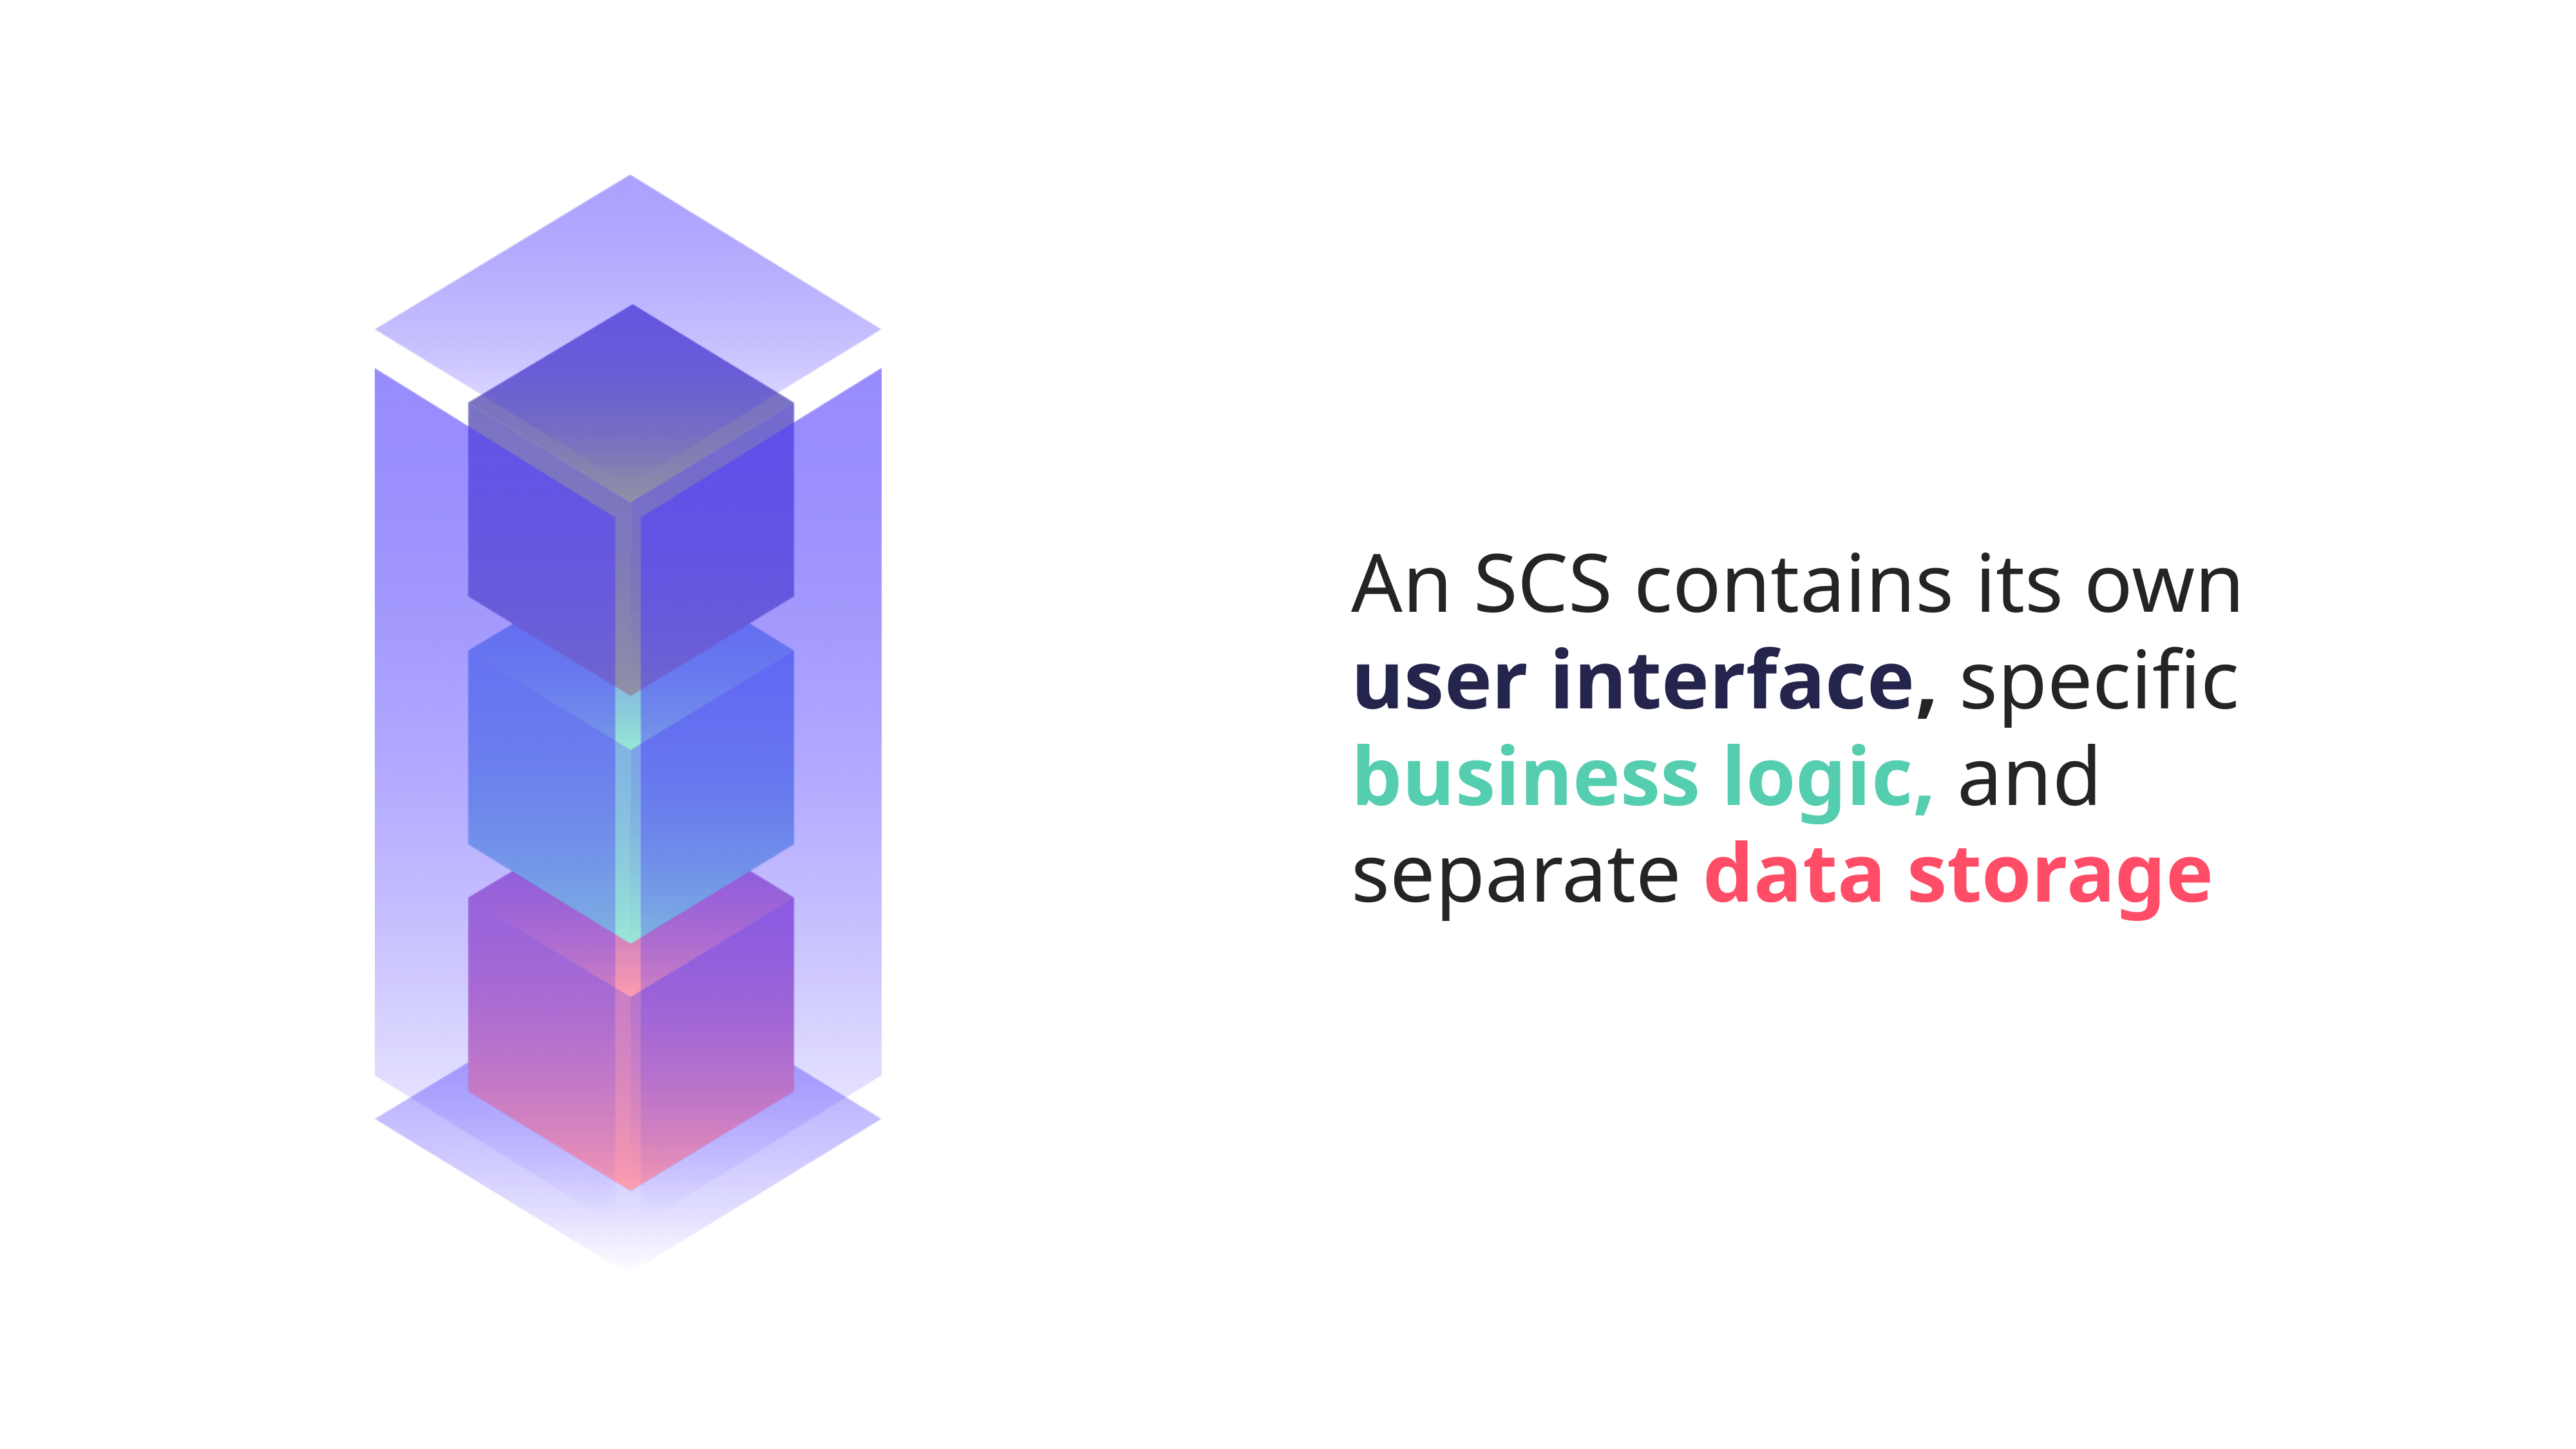

# An SCS contains its own user interface, specific business logic, and separate data storage